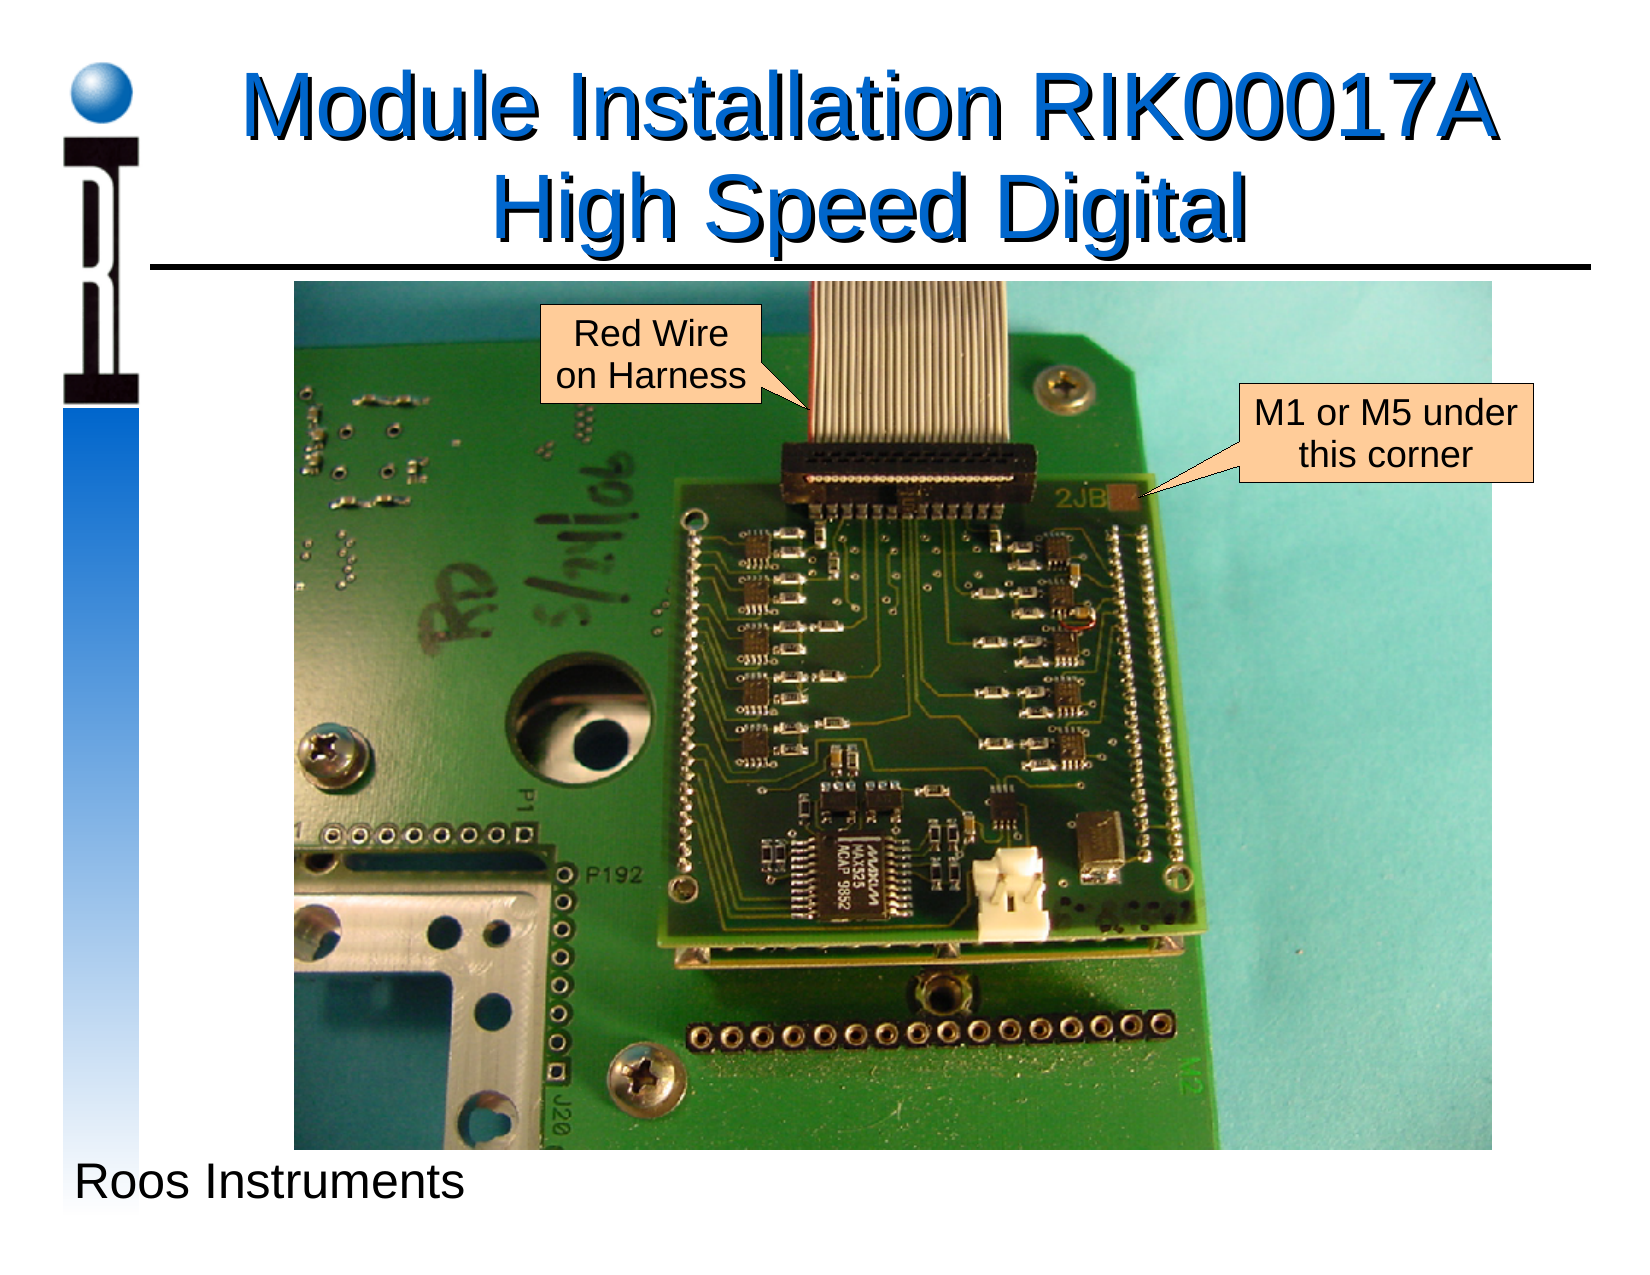

# Module Installation RIK00017A High Speed Digital
Red Wire
on Harness
M1 or M5 under
this corner